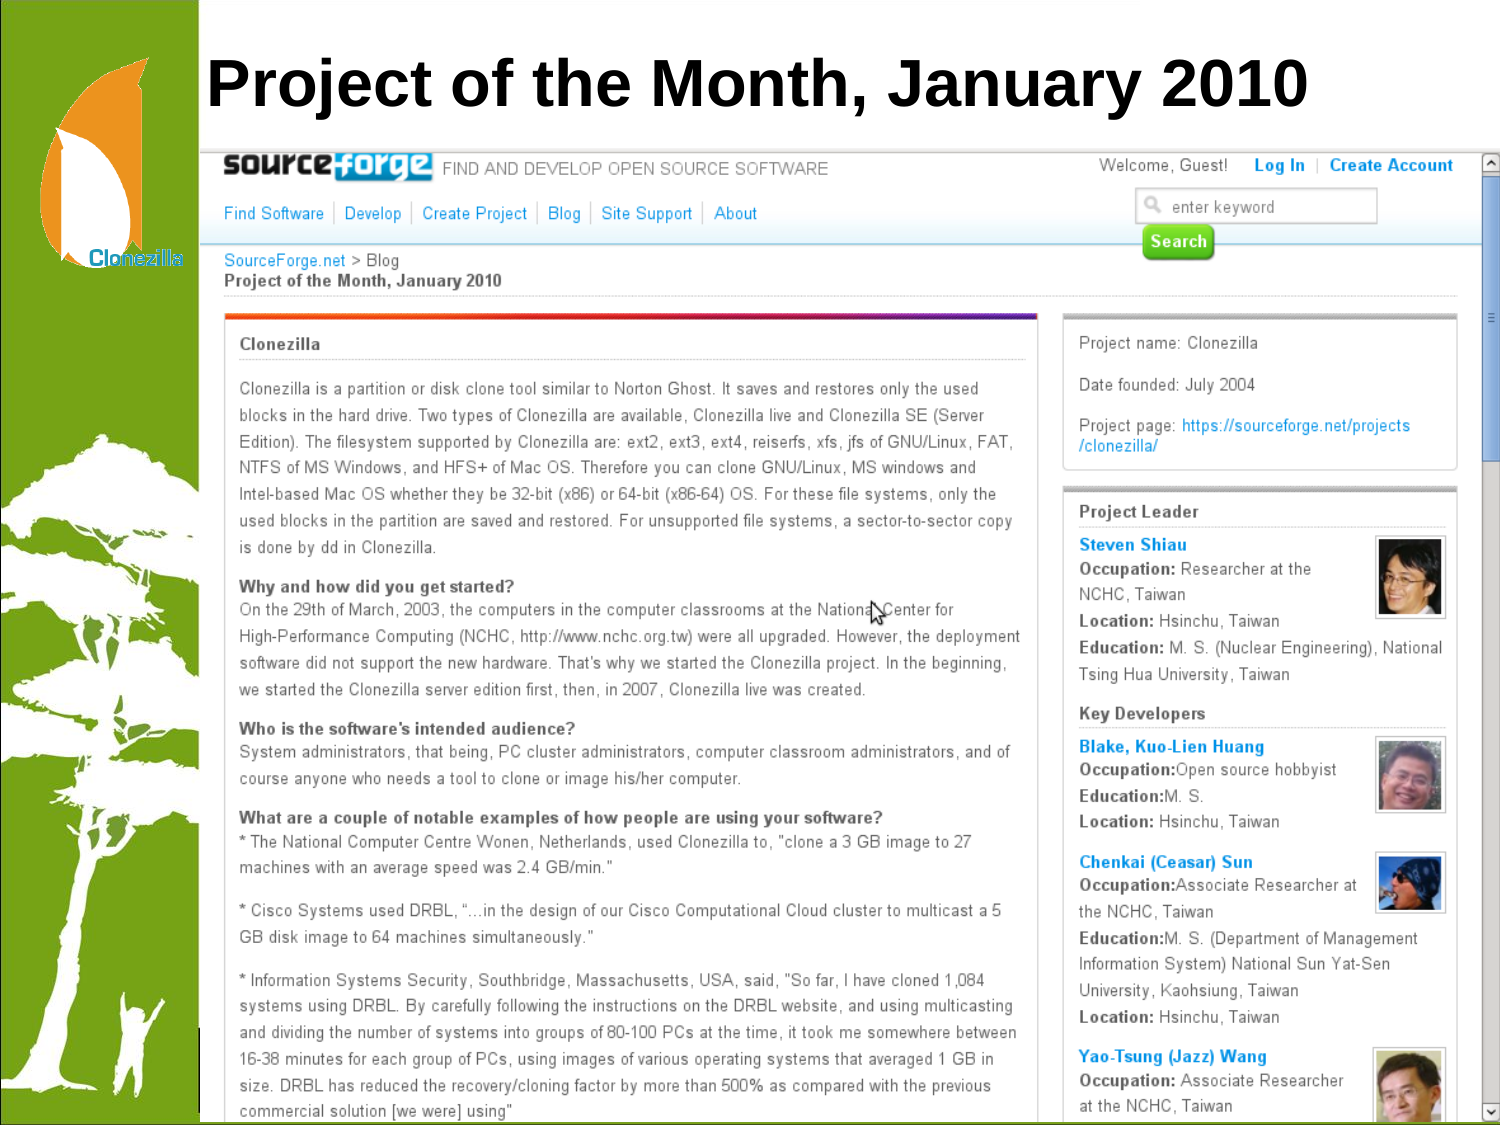

# Project of the Month, January 2010